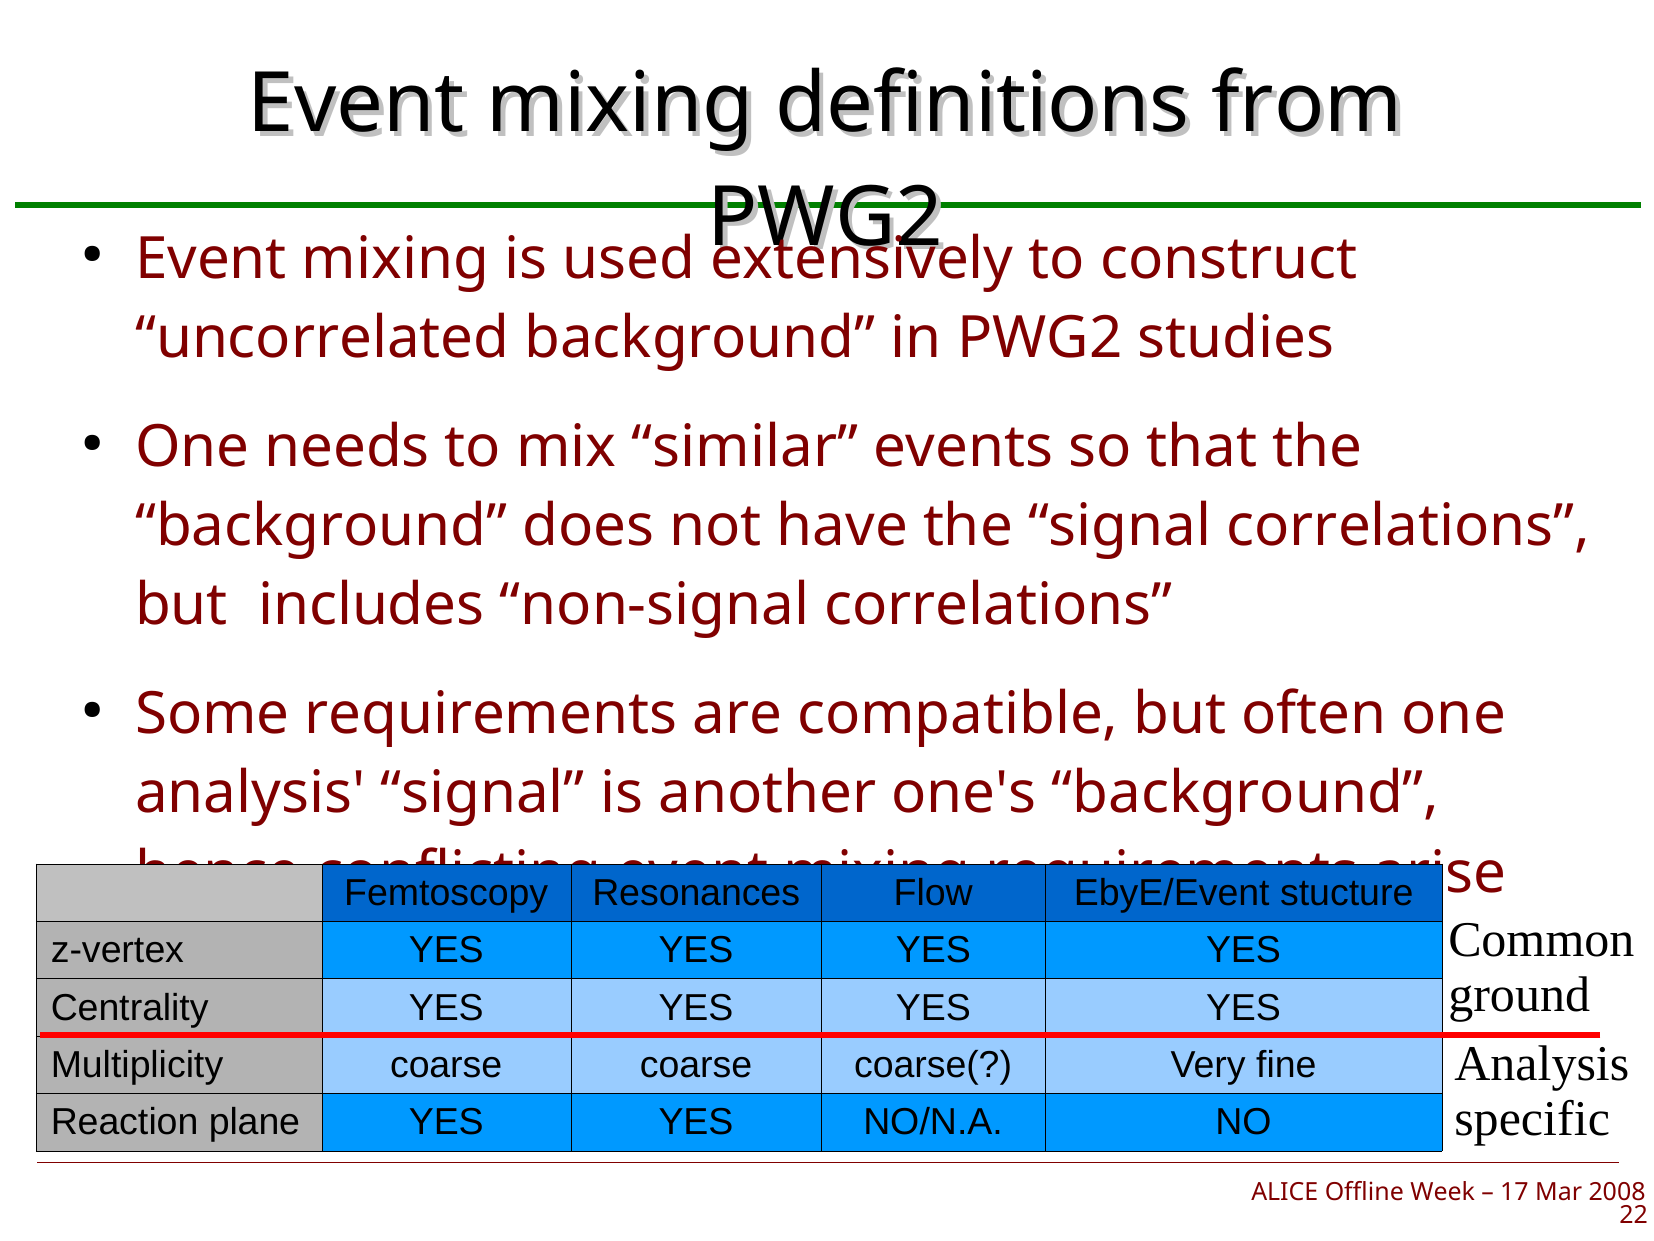

# Event mixing definitions from PWG2
Event mixing is used extensively to construct “uncorrelated background” in PWG2 studies
One needs to mix “similar” events so that the “background” does not have the “signal correlations”, but includes “non-signal correlations”
Some requirements are compatible, but often one analysis' “signal” is another one's “background”, hence conflicting event mixing requirements arise
| | Femtoscopy | Resonances | Flow | EbyE/Event stucture |
| --- | --- | --- | --- | --- |
| z-vertex | YES | YES | YES | YES |
| Centrality | YES | YES | YES | YES |
| Multiplicity | coarse | coarse | coarse(?) | Very fine |
| Reaction plane | YES | YES | NO/N.A. | NO |
Common
ground
Analysis
specific